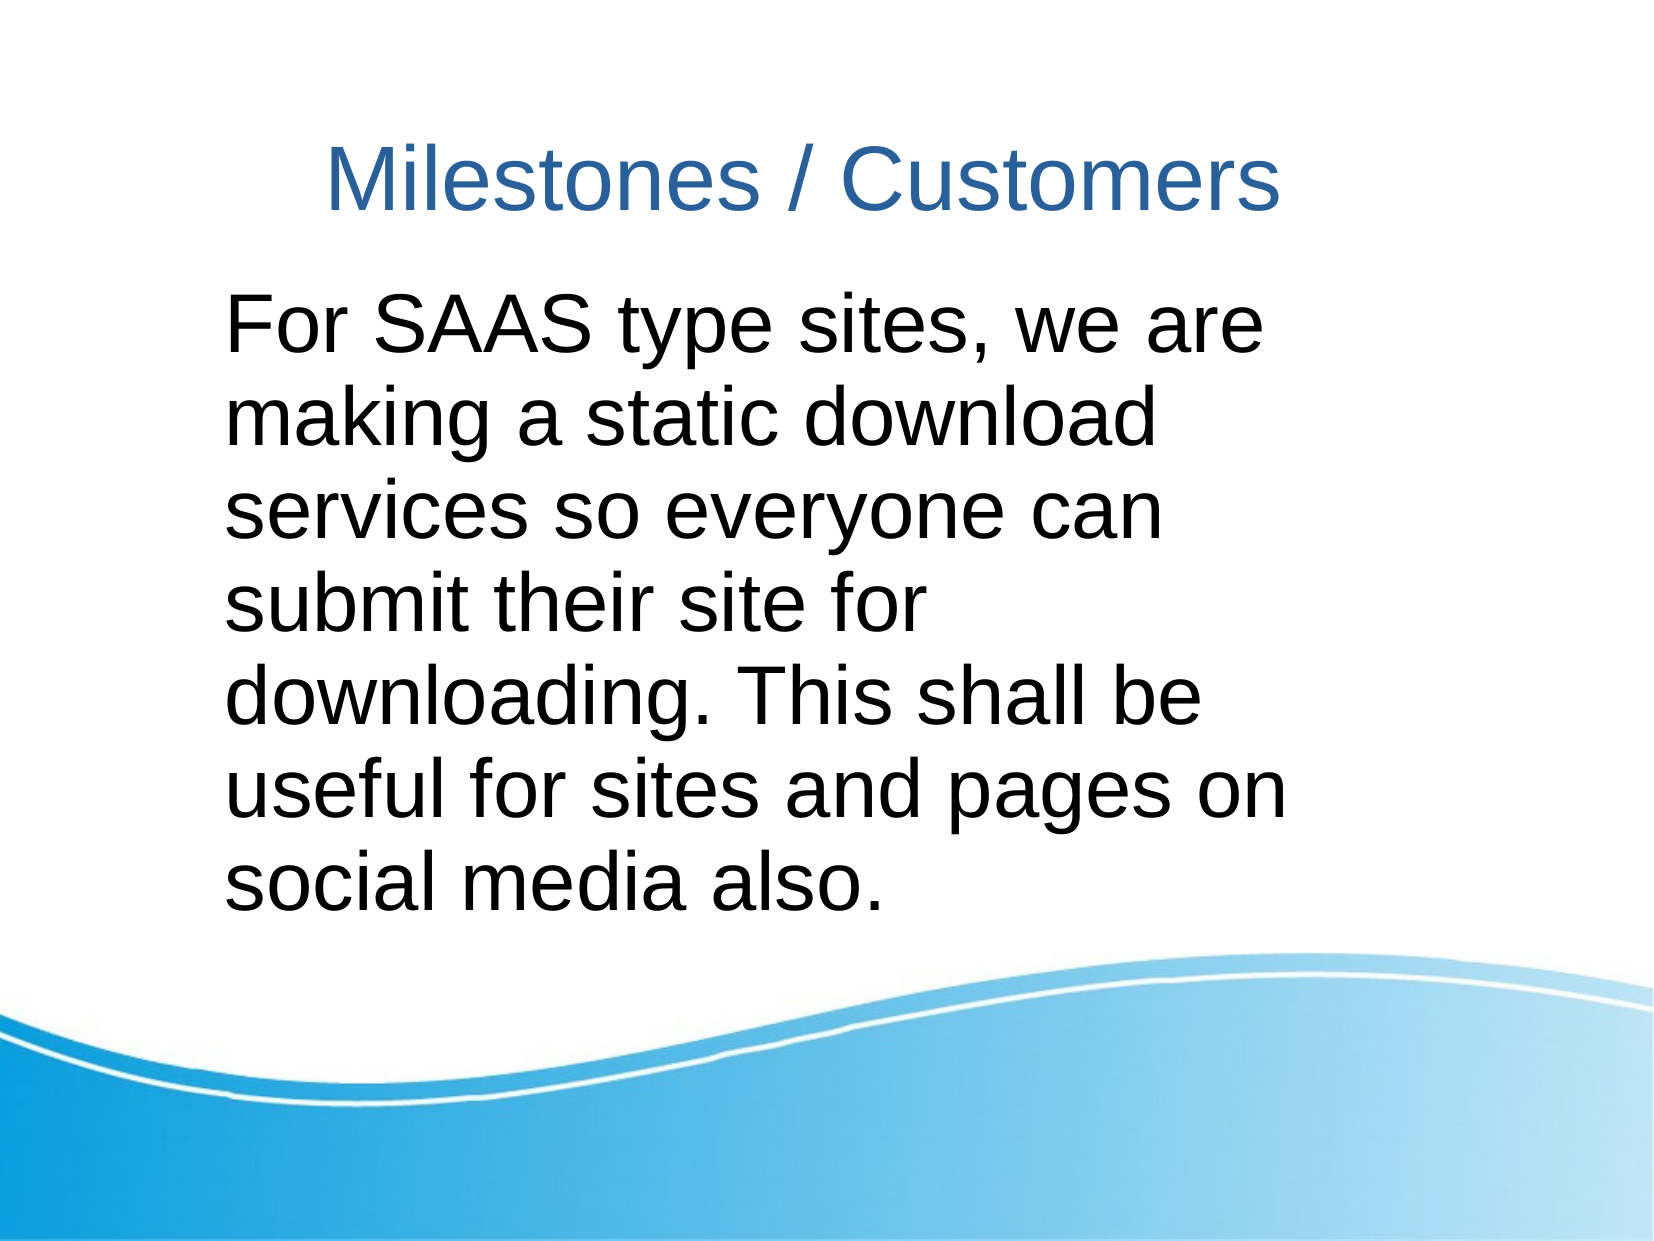

# Milestones / Customers
For SAAS type sites, we are making a static download services so everyone can submit their site for downloading. This shall be useful for sites and pages on social media also.